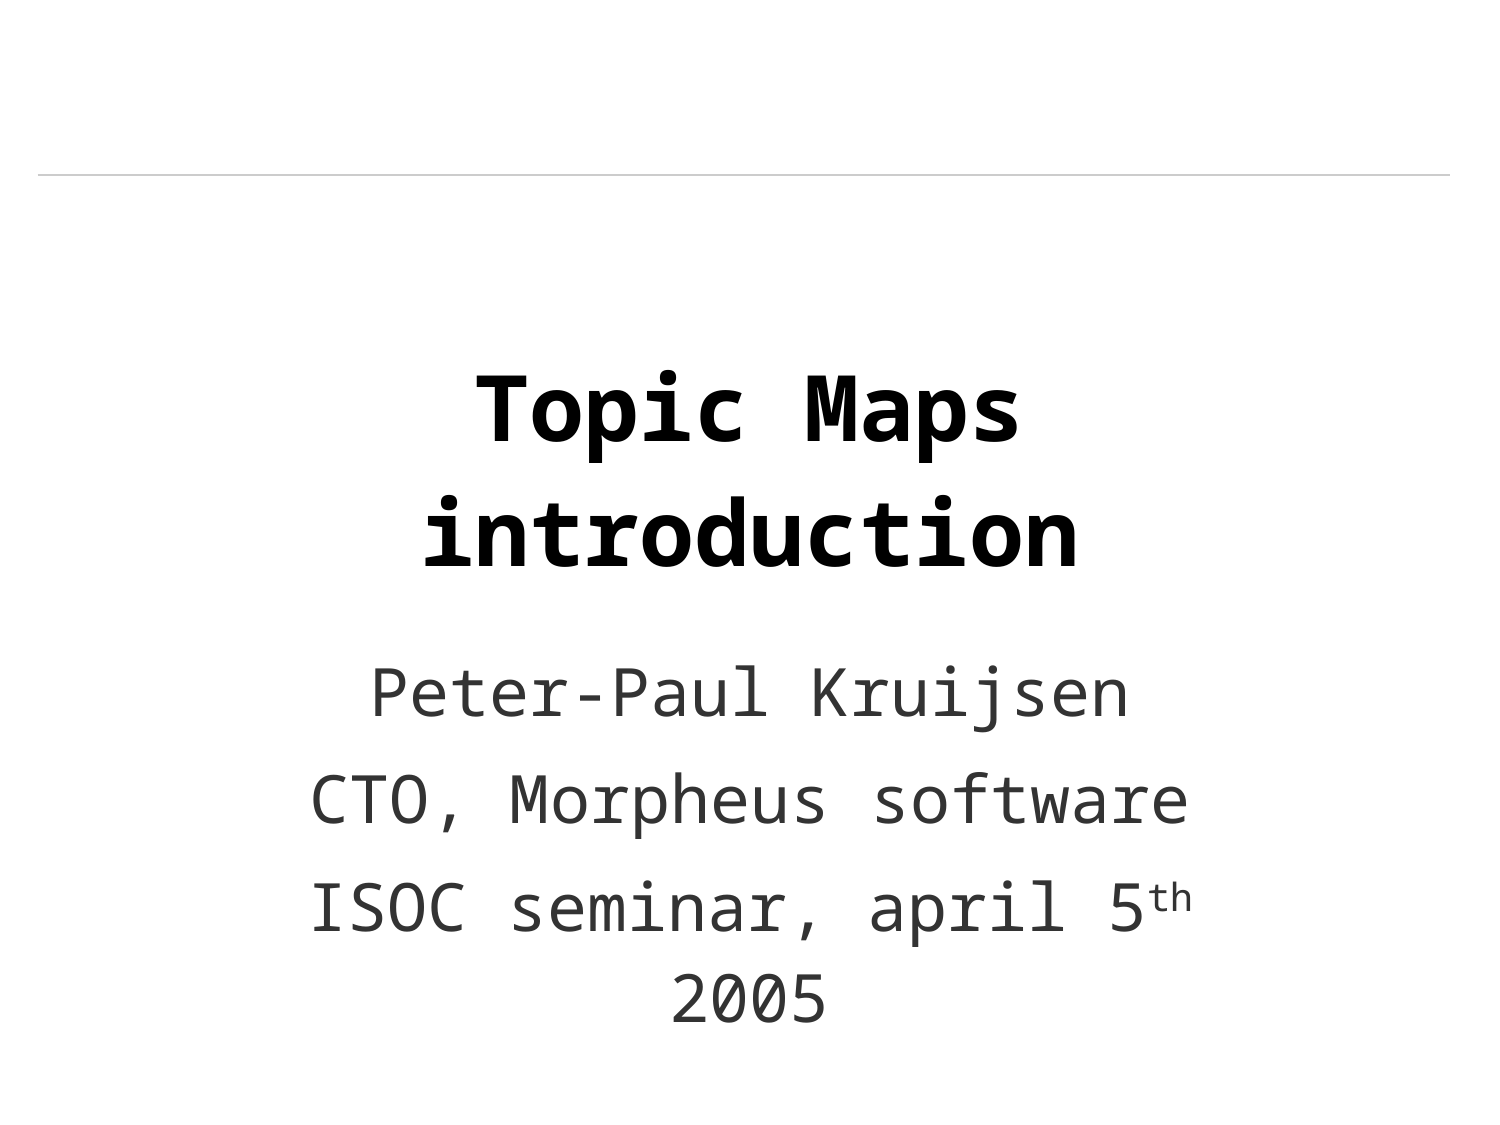

# Topic Maps introduction
Peter-Paul Kruijsen
CTO, Morpheus software
ISOC seminar, april 5th 2005